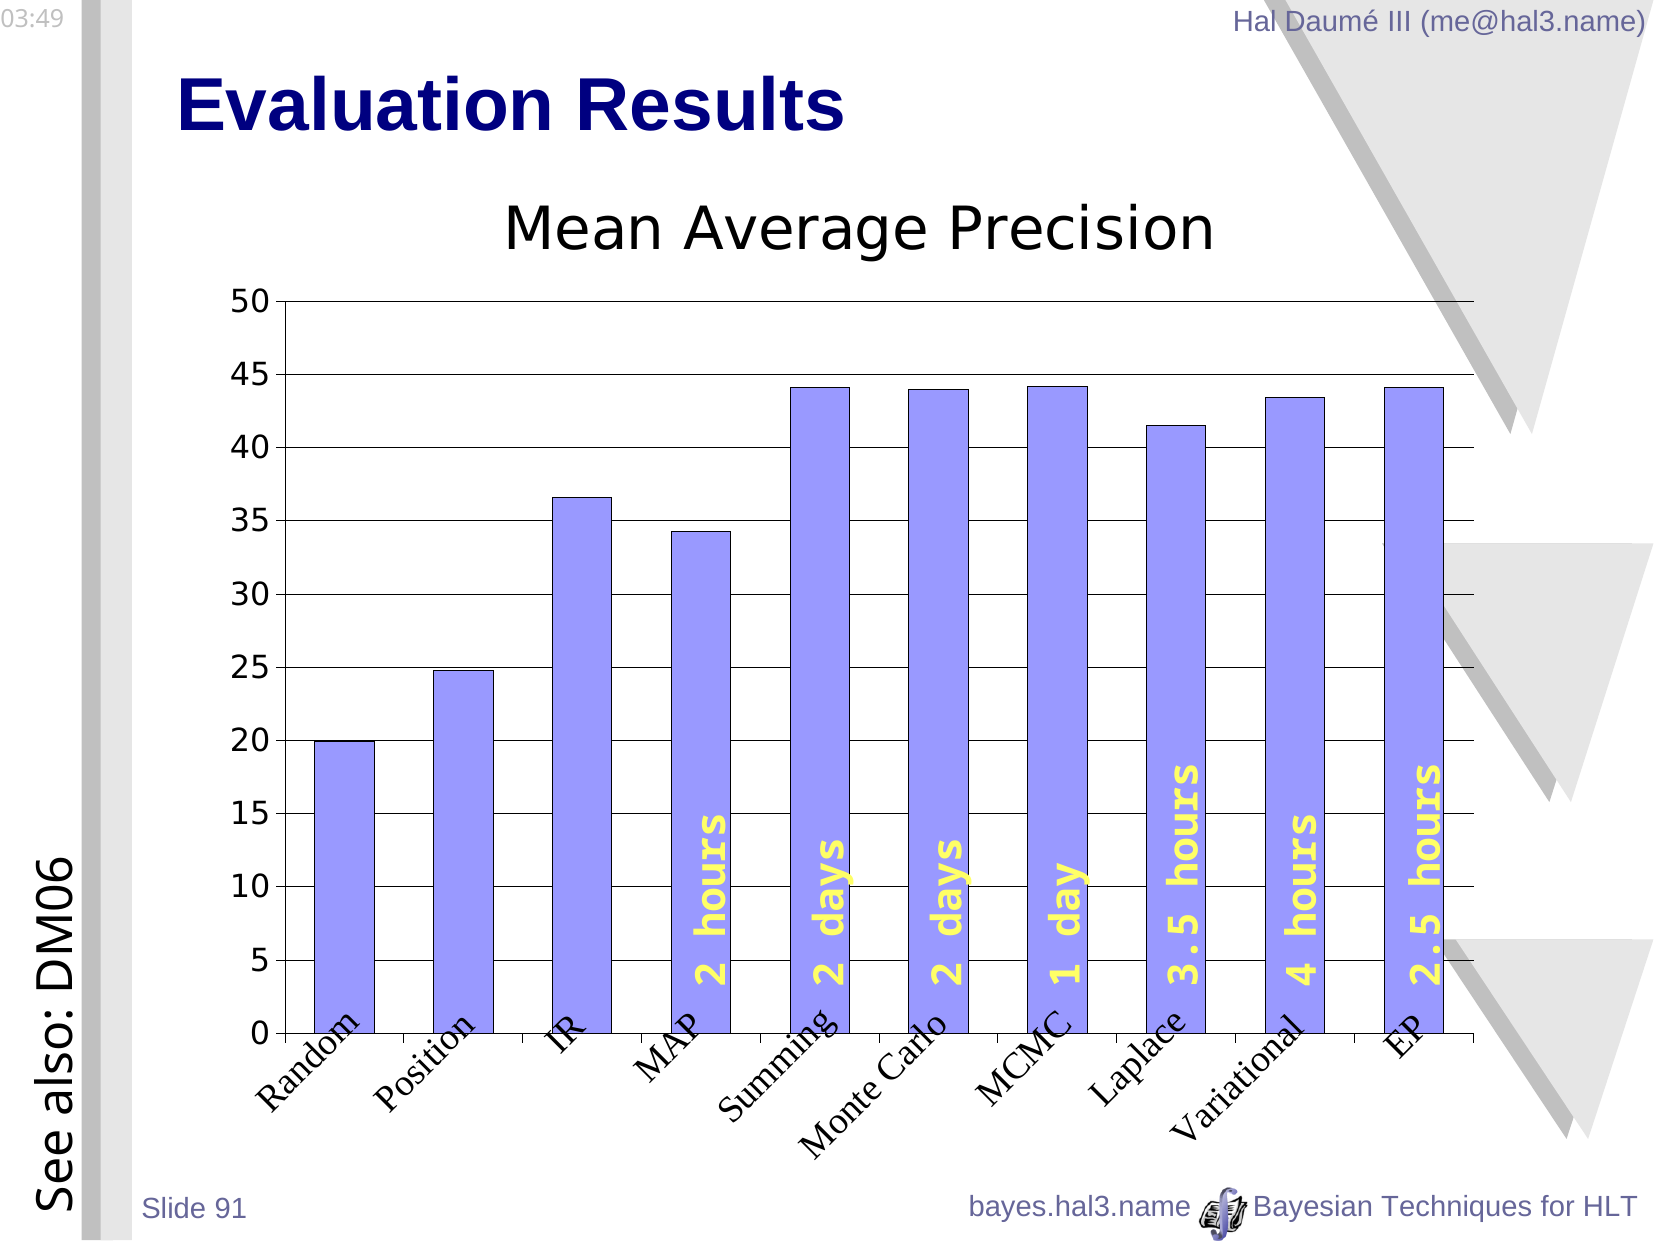

# Evaluation Results
### Chart: Mean Average Precision
| Category | |
|---|---|
| None | 19.9 |
| None | 24.8 |
| None | 36.6 |
| None | 34.3 |
| None | 44.1 |
| None | 44.0 |
| None | 44.2 |
| None | 41.5 |
| None | 43.4 |
| None | 44.1 |3.5 hours
2.5 hours
2 hours
4 hours
2 days
2 days
1 day
IR
EP
See also: DM06
MAP
MCMC
Laplace
Random
Position
Summing
Variational
Monte Carlo